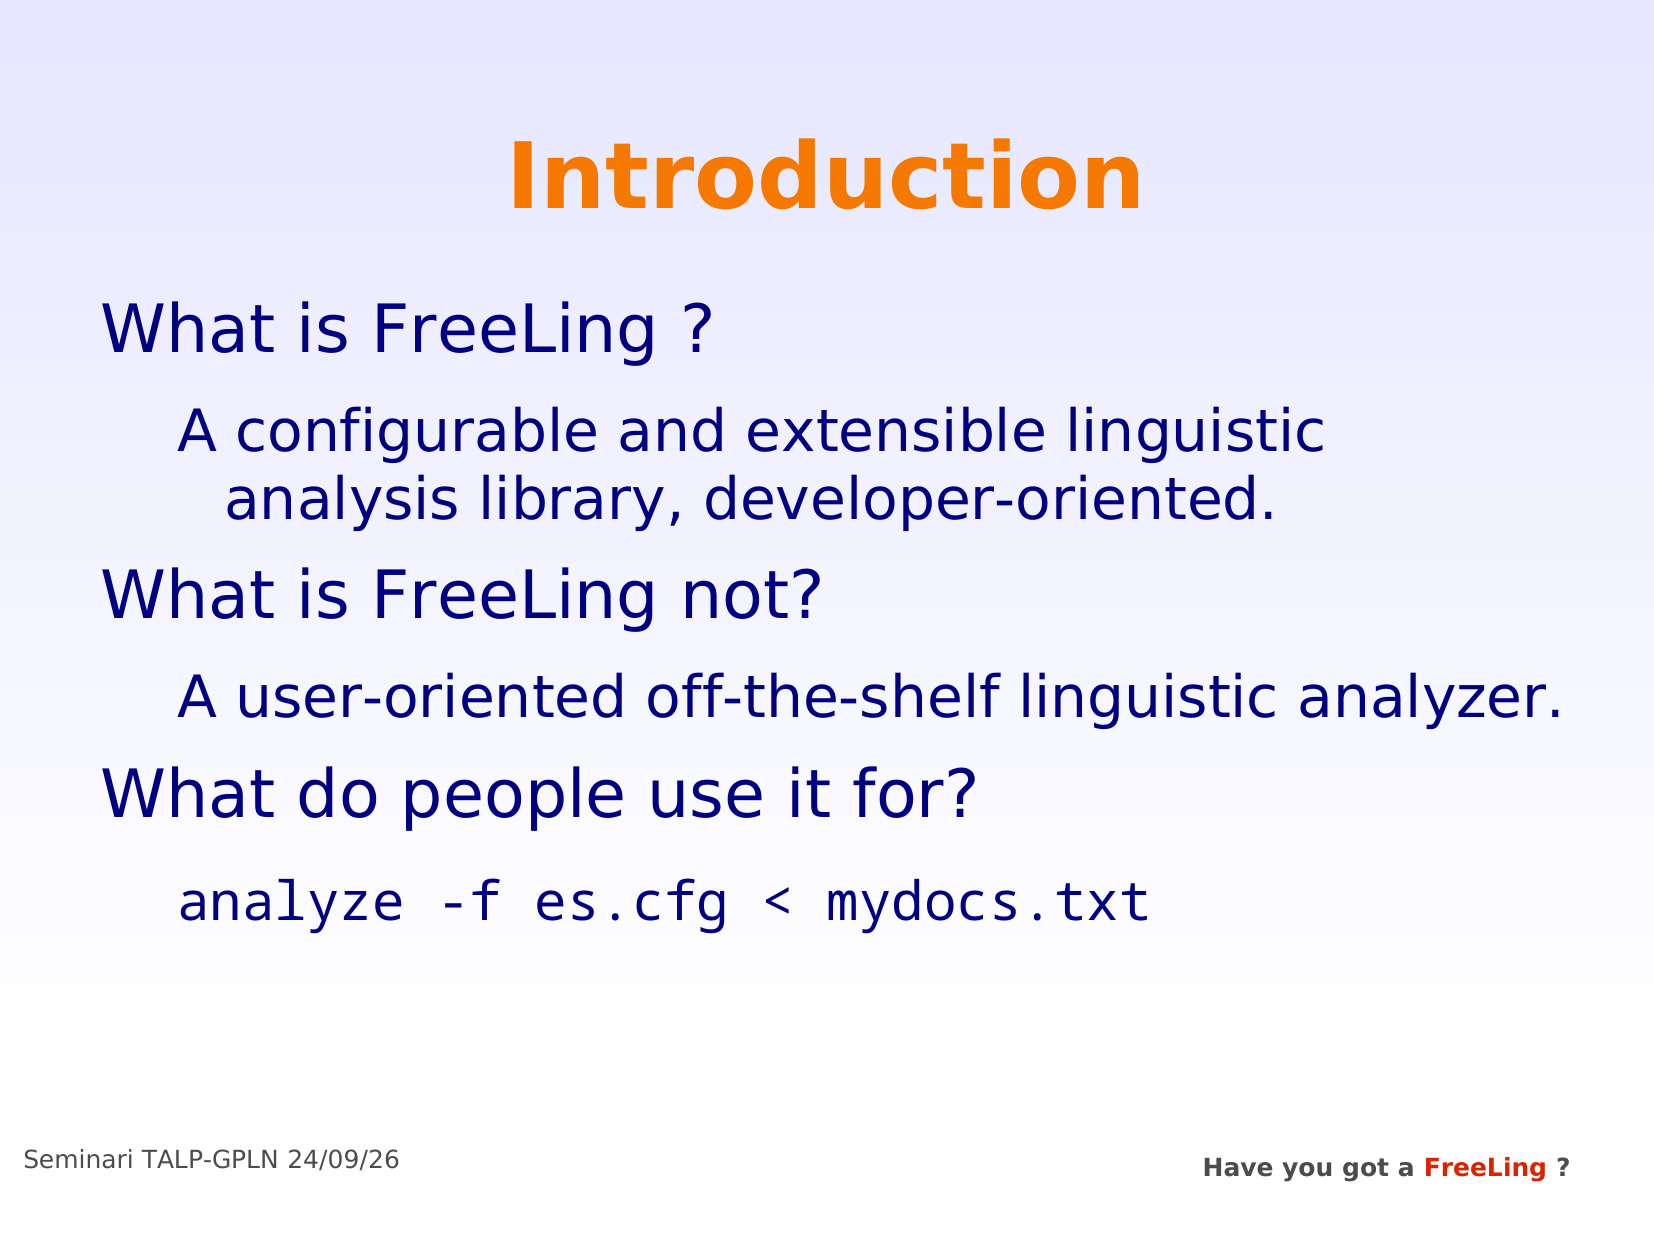

# Introduction
What is FreeLing ?
A configurable and extensible linguistic analysis library, developer-oriented.
What is FreeLing not?
A user-oriented off-the-shelf linguistic analyzer.
What do people use it for?
analyze -f es.cfg < mydocs.txt
2